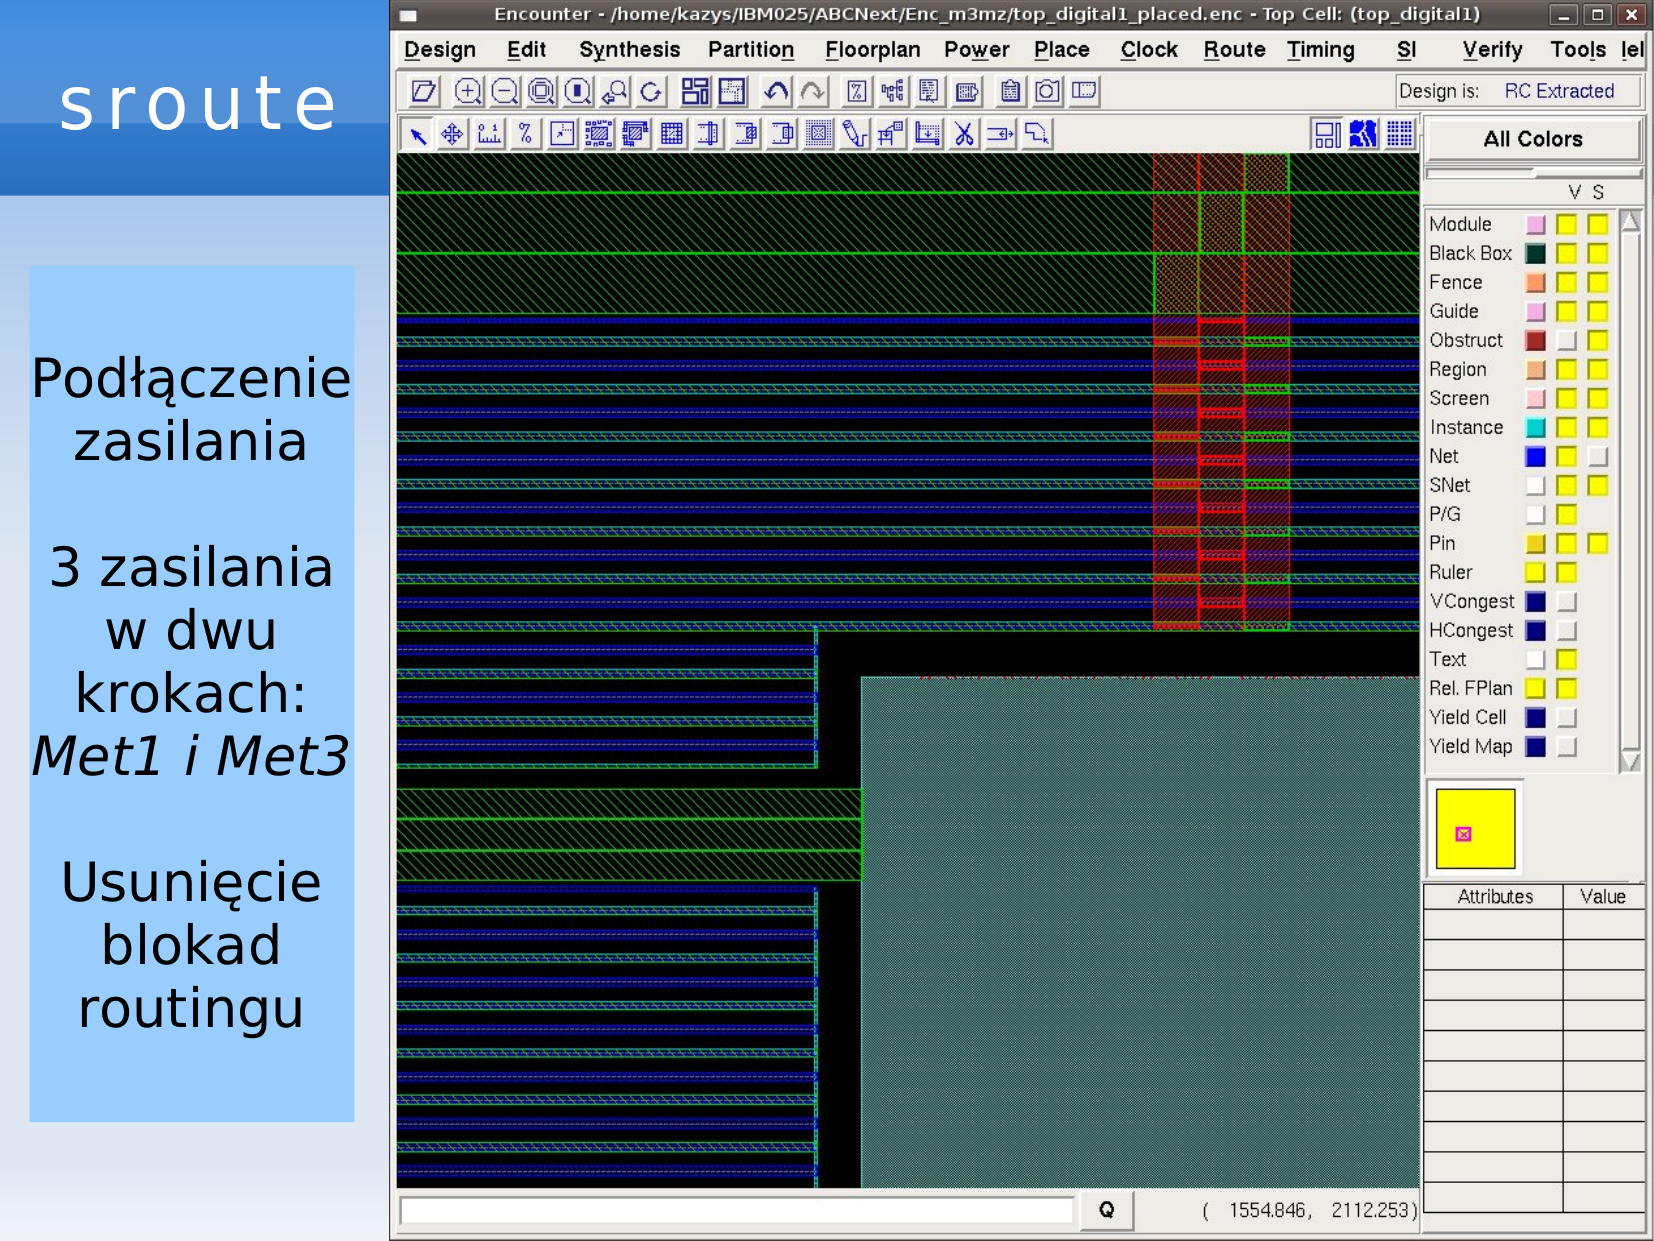

# sroute
Podłączenie
zasilania
3 zasilania
w dwu
krokach:
Met1 i Met3
Usunięcie
blokad
routingu